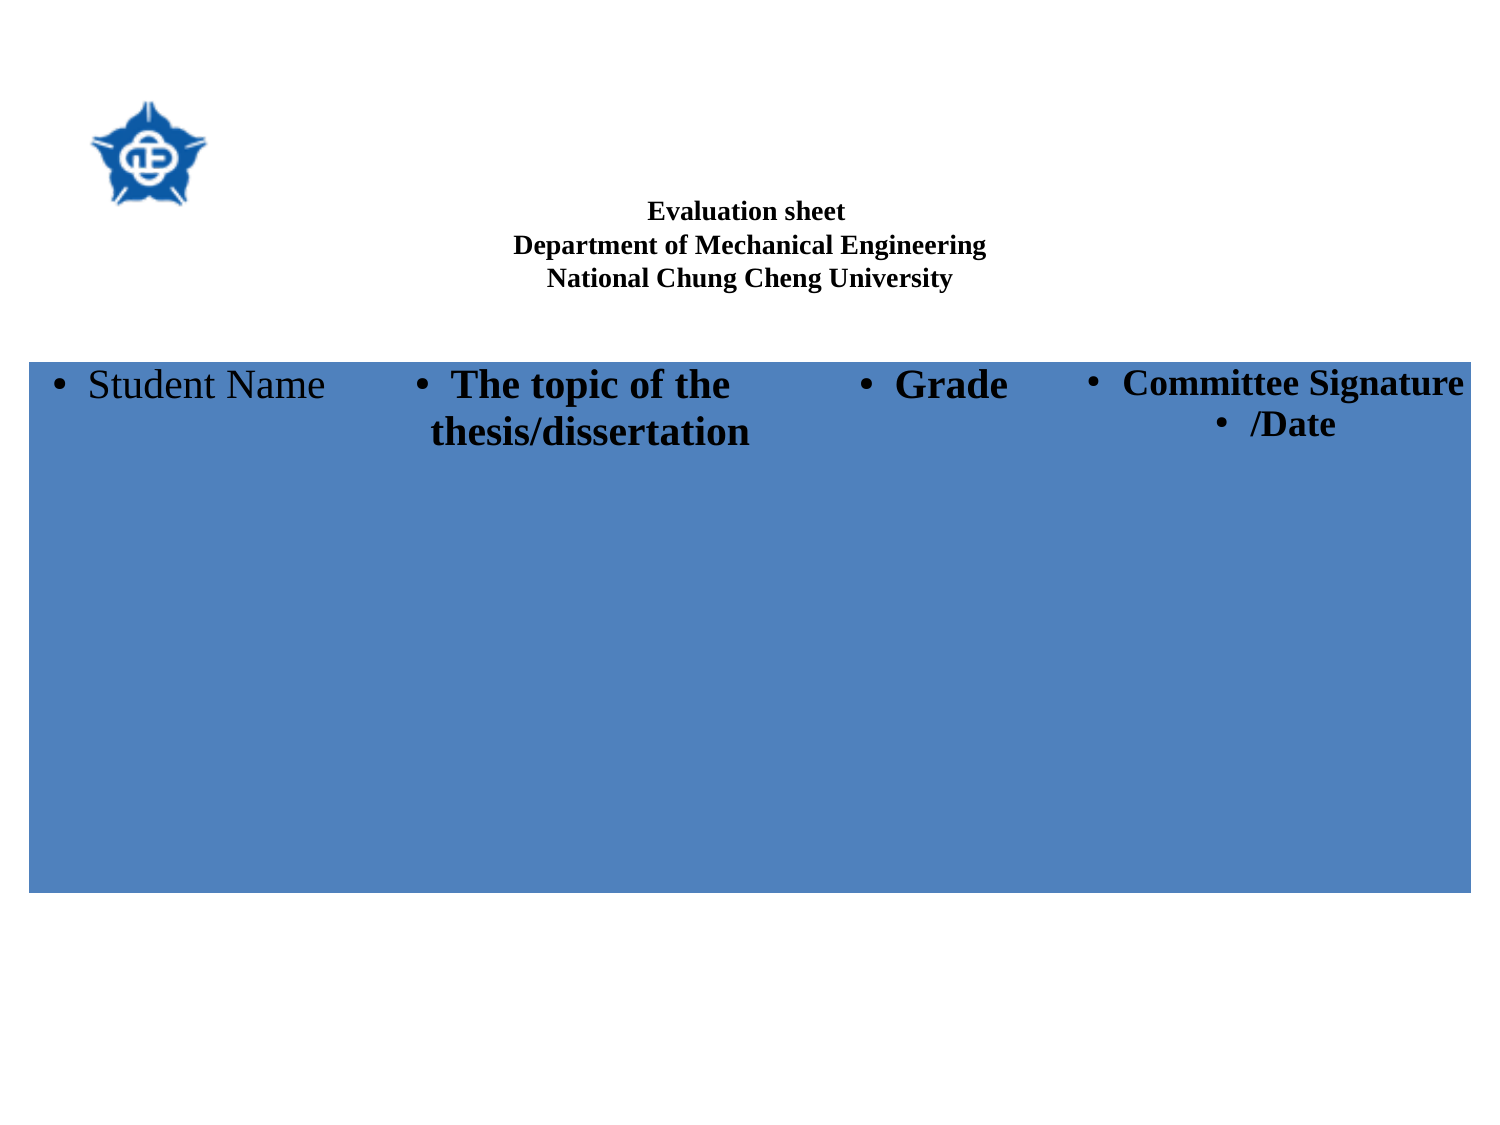

# Evaluation sheet Department of Mechanical Engineering National Chung Cheng University
| Student Name | The topic of the thesis/dissertation | Grade | Committee Signature /Date |
| --- | --- | --- | --- |
| | | | |